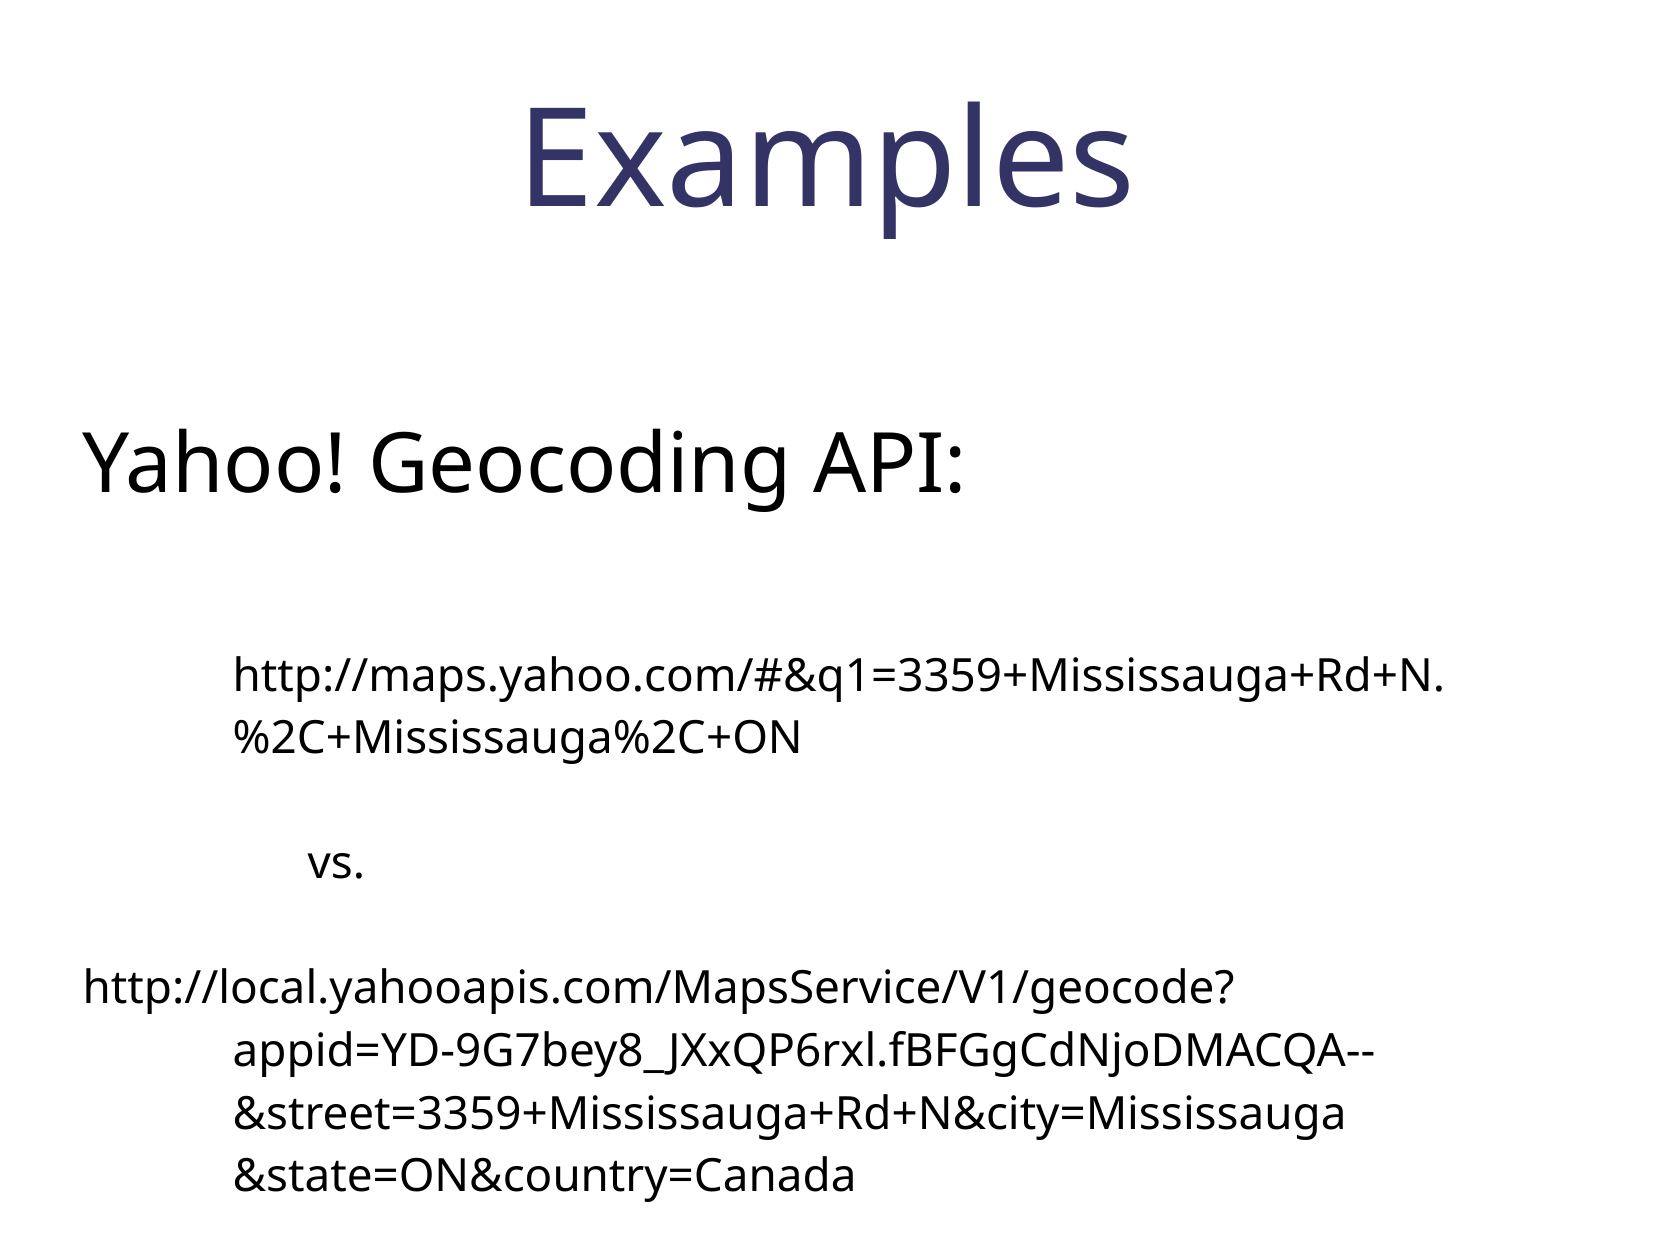

# Examples
Yahoo! Geocoding API:
		http://maps.yahoo.com/#&q1=3359+Mississauga+Rd+N.
		%2C+Mississauga%2C+ON
			vs.
http://local.yahooapis.com/MapsService/V1/geocode?
		appid=YD-9G7bey8_JXxQP6rxl.fBFGgCdNjoDMACQA--
		&street=3359+Mississauga+Rd+N&city=Mississauga
		&state=ON&country=Canada